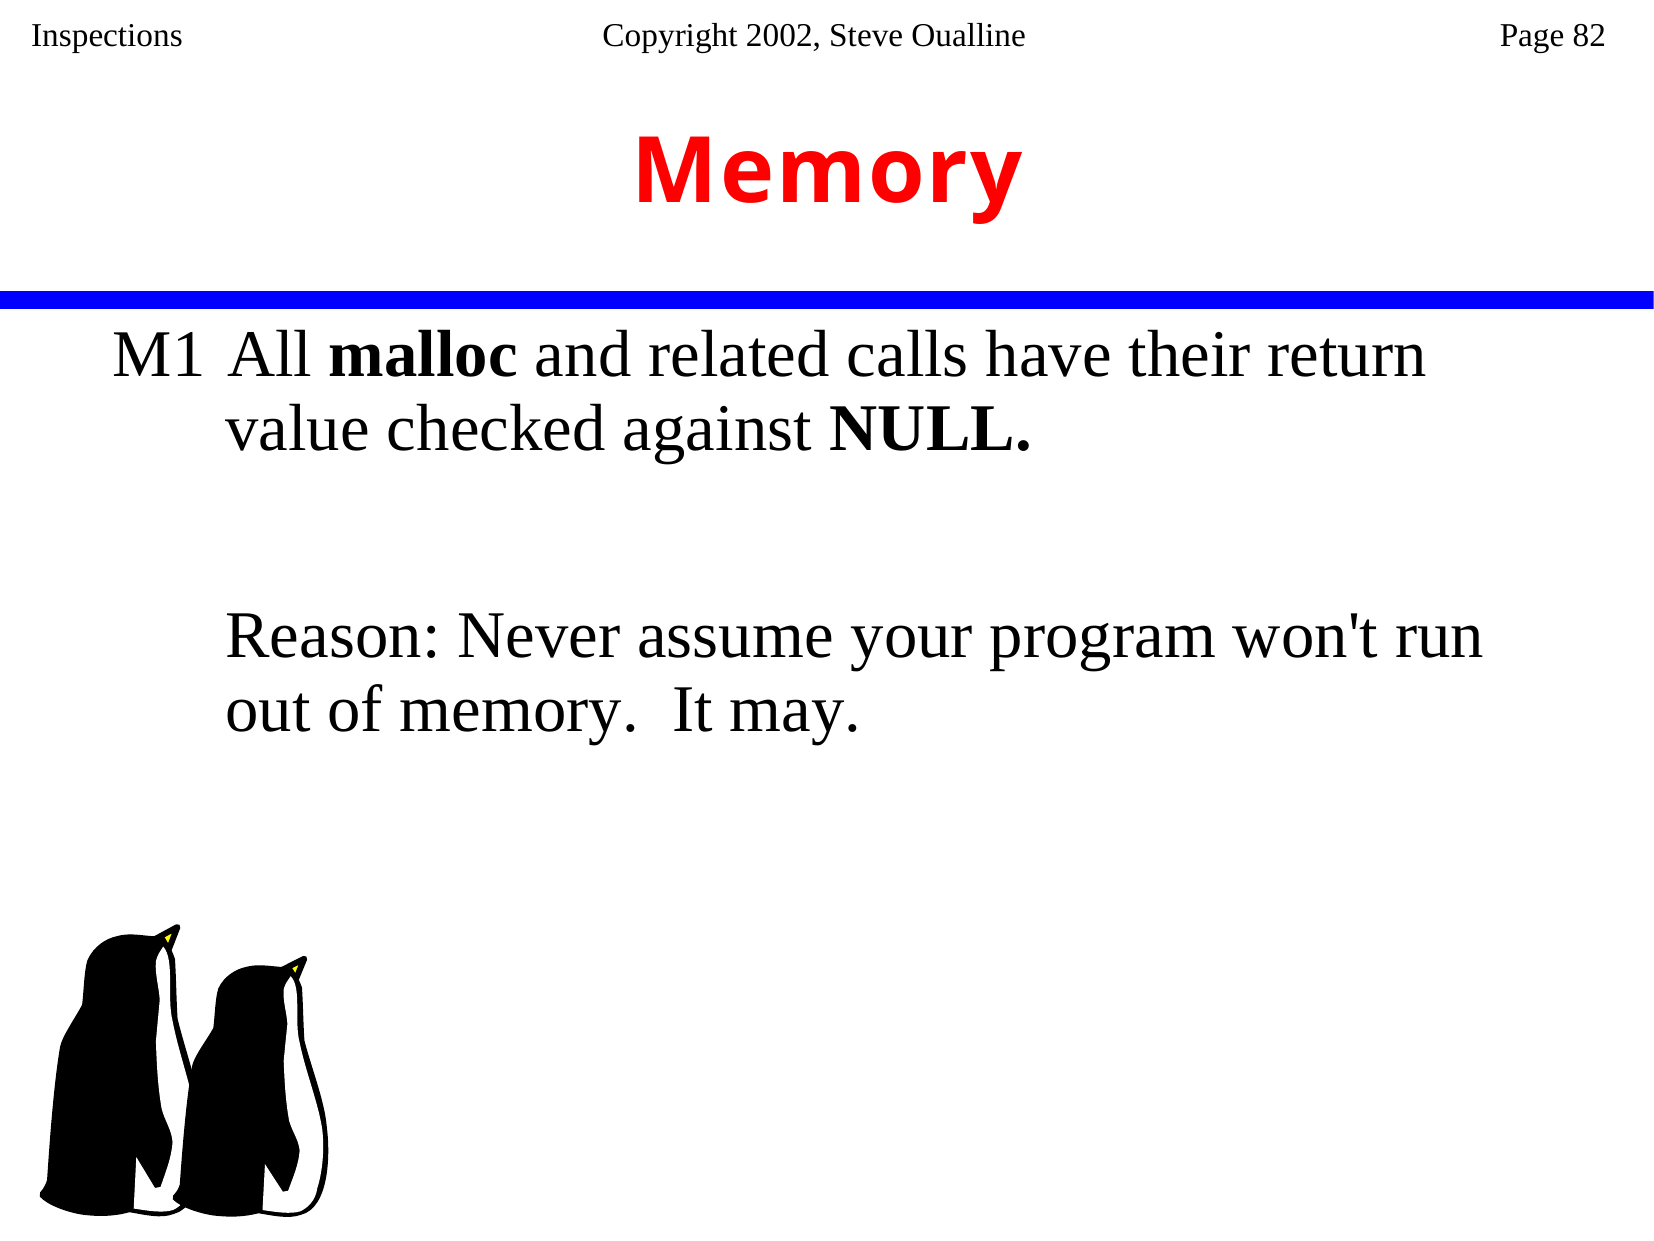

# Memory
M1	All malloc and related calls have their return value checked against NULL.
Reason: Never assume your program won't run out of memory. It may.